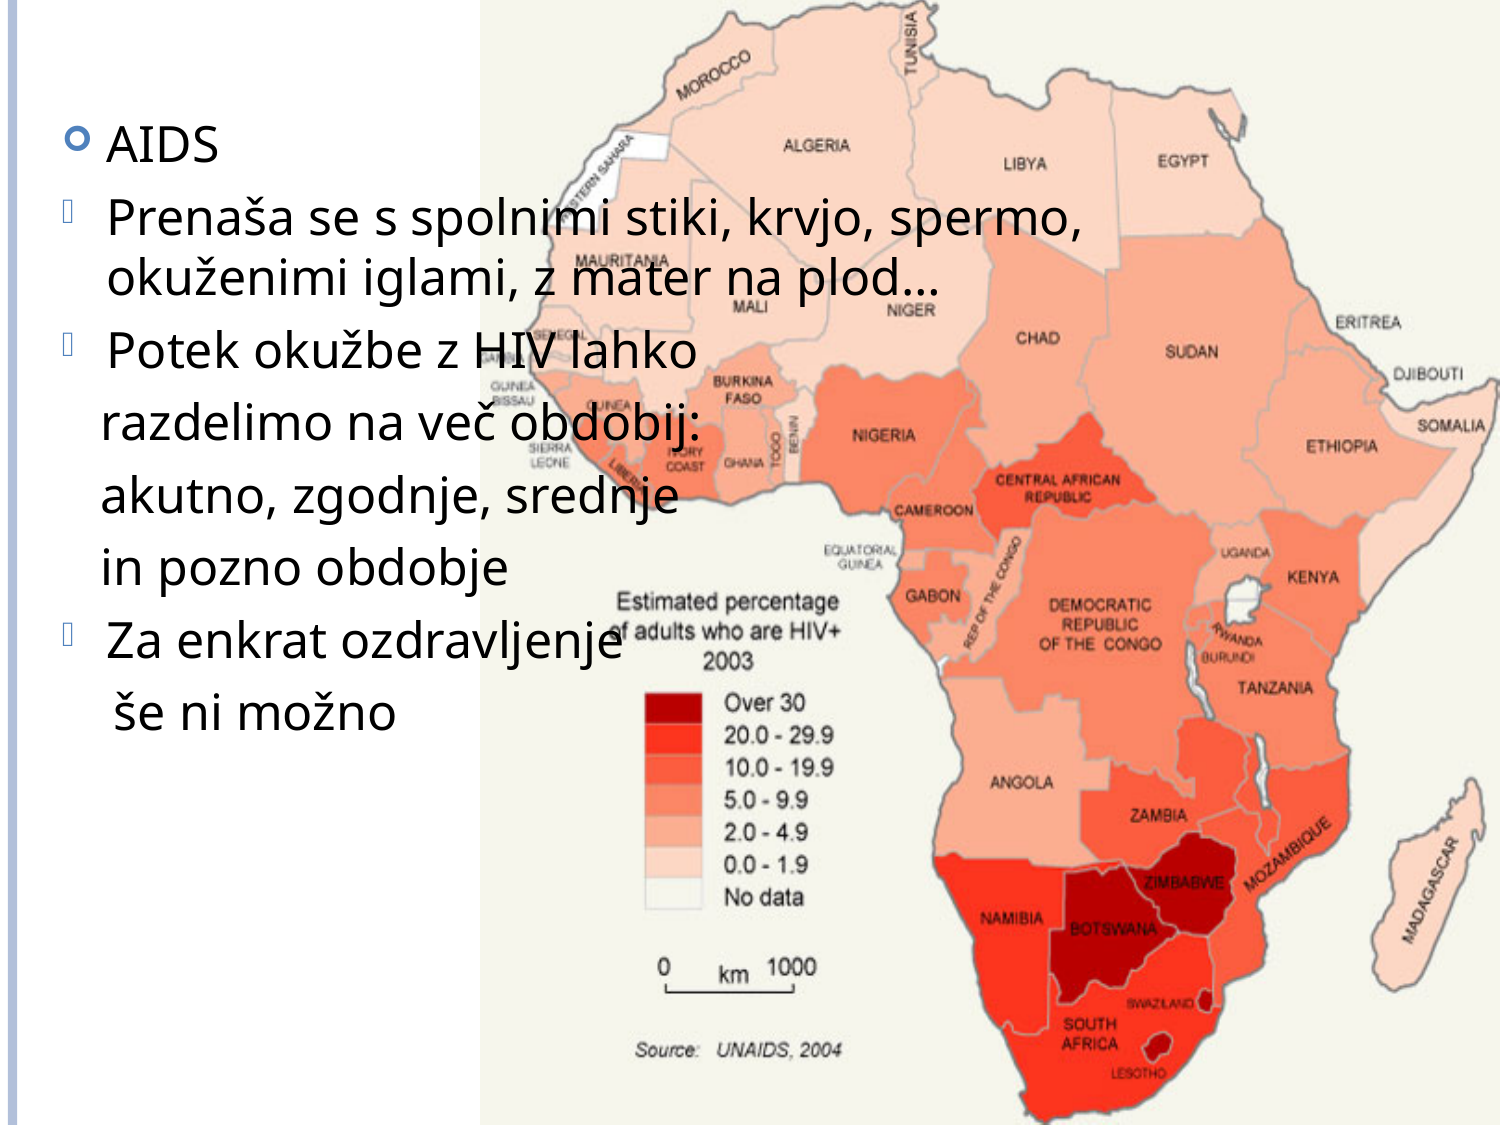

# AIDS
Prenaša se s spolnimi stiki, krvjo, spermo, okuženimi iglami, z mater na plod…
Potek okužbe z HIV lahko
 razdelimo na več obdobij:
 akutno, zgodnje, srednje
 in pozno obdobje
Za enkrat ozdravljenje
 še ni možno